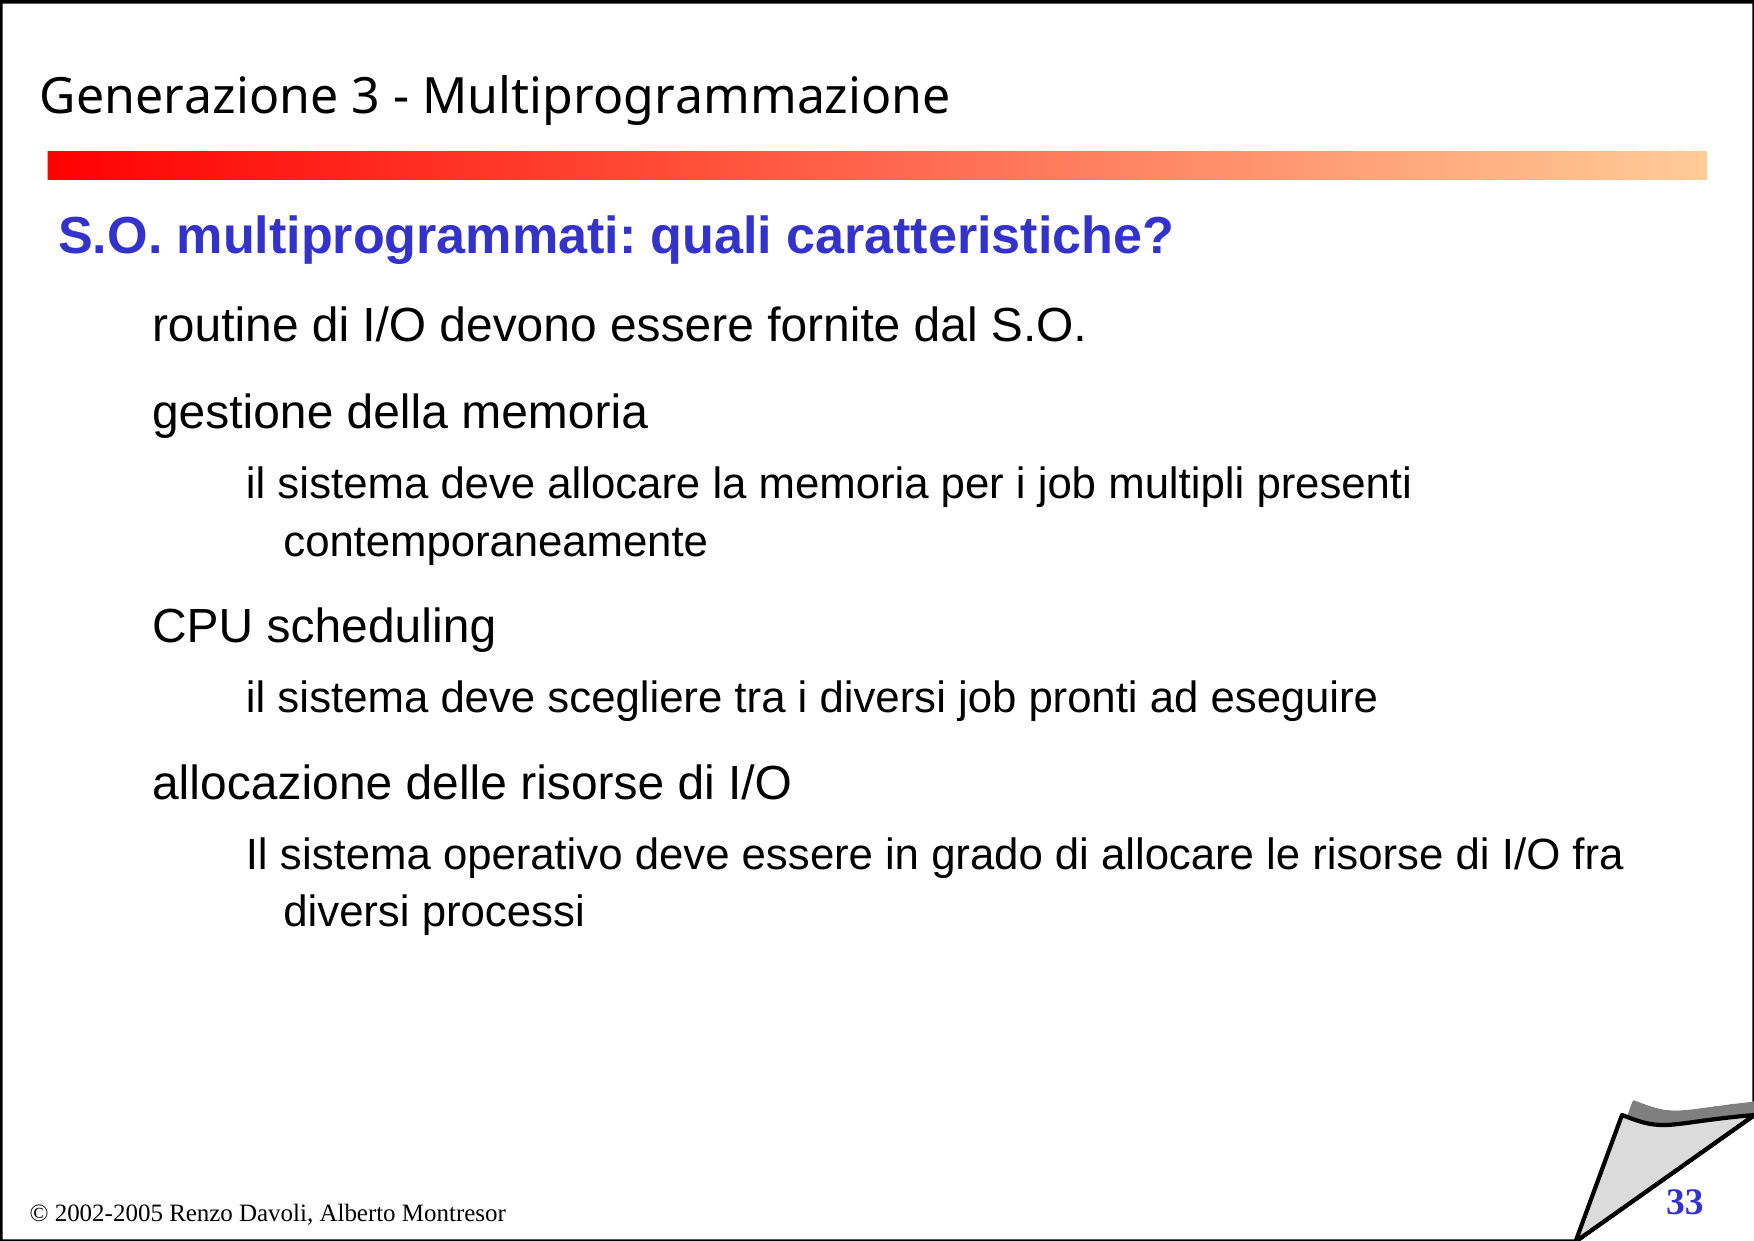

# Generazione 3 - Multiprogrammazione
S.O. multiprogrammati: quali caratteristiche?
routine di I/O devono essere fornite dal S.O.
gestione della memoria
il sistema deve allocare la memoria per i job multipli presenti contemporaneamente
CPU scheduling
il sistema deve scegliere tra i diversi job pronti ad eseguire
allocazione delle risorse di I/O
Il sistema operativo deve essere in grado di allocare le risorse di I/O fra diversi processi